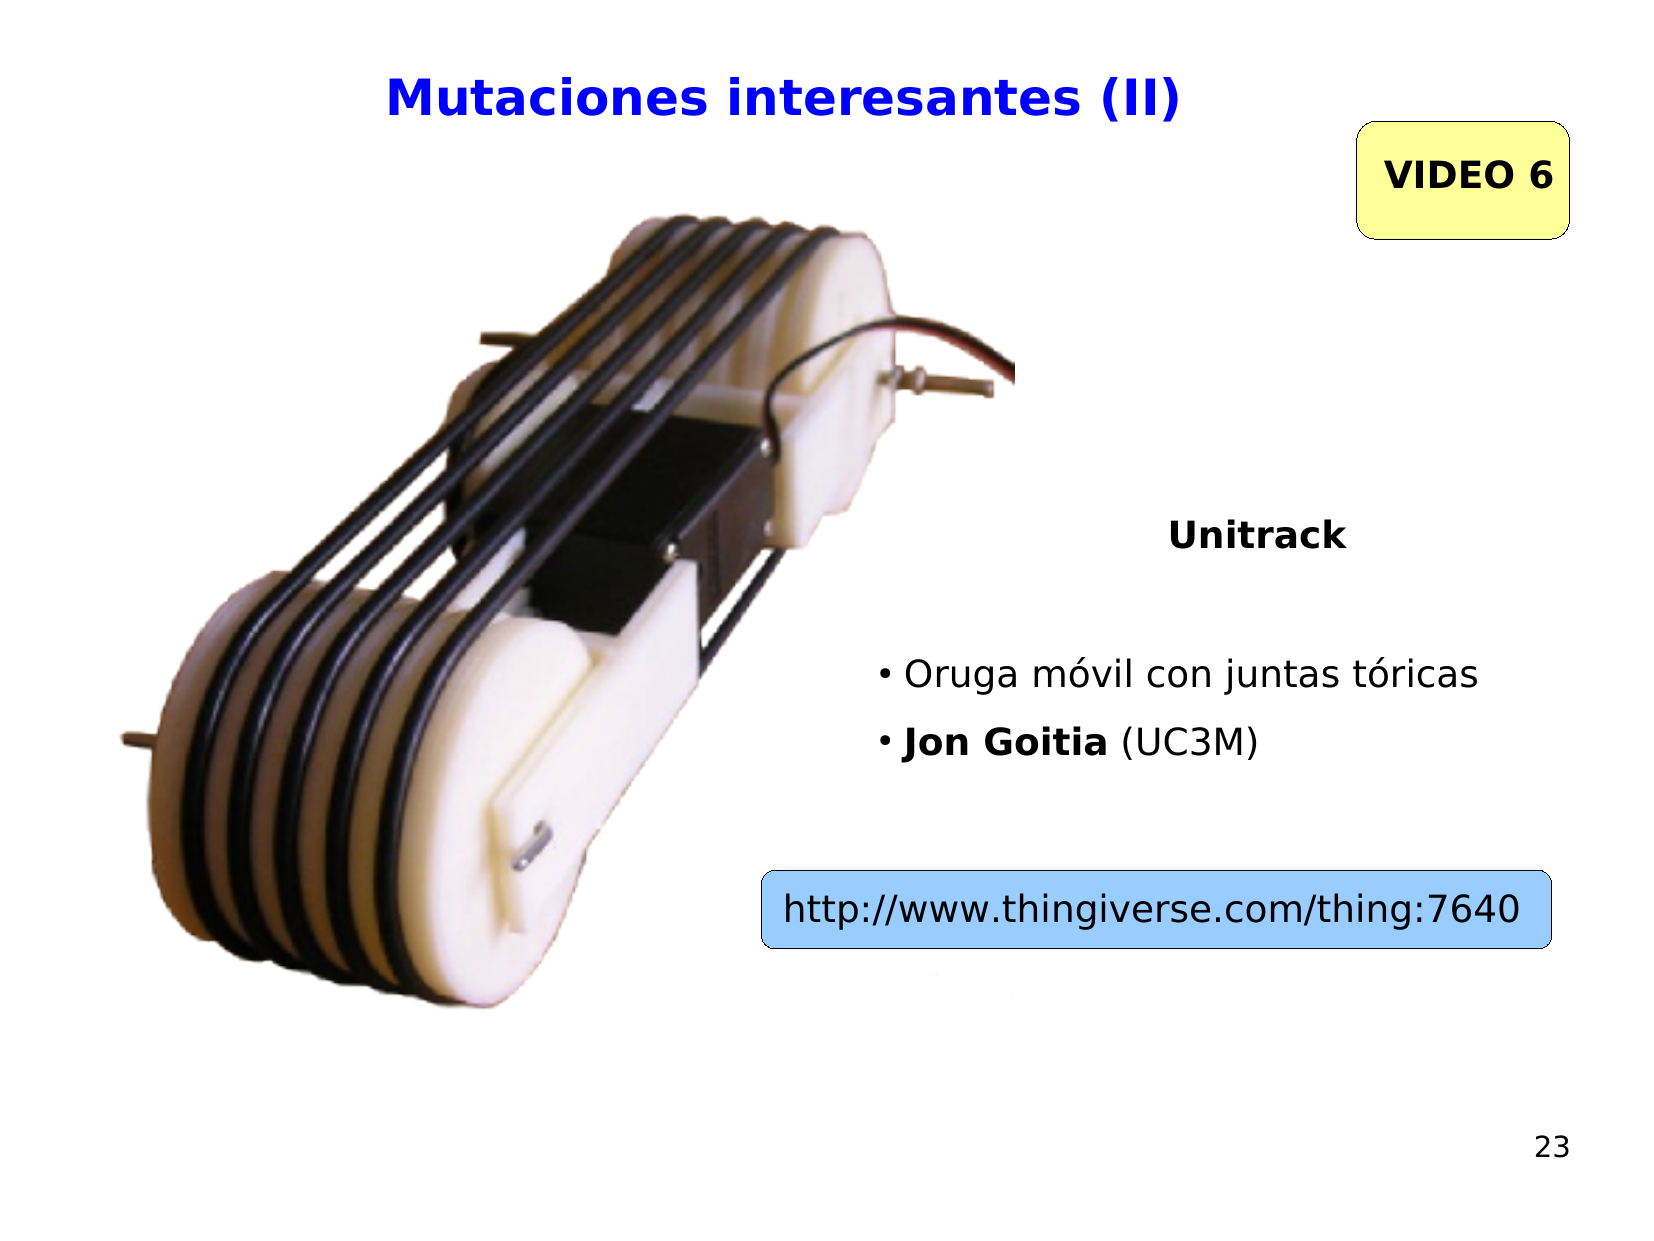

Mutaciones interesantes (II)
VIDEO 6
Unitrack
 Oruga móvil con juntas tóricas
 Jon Goitia (UC3M)
http://www.thingiverse.com/thing:7640
23